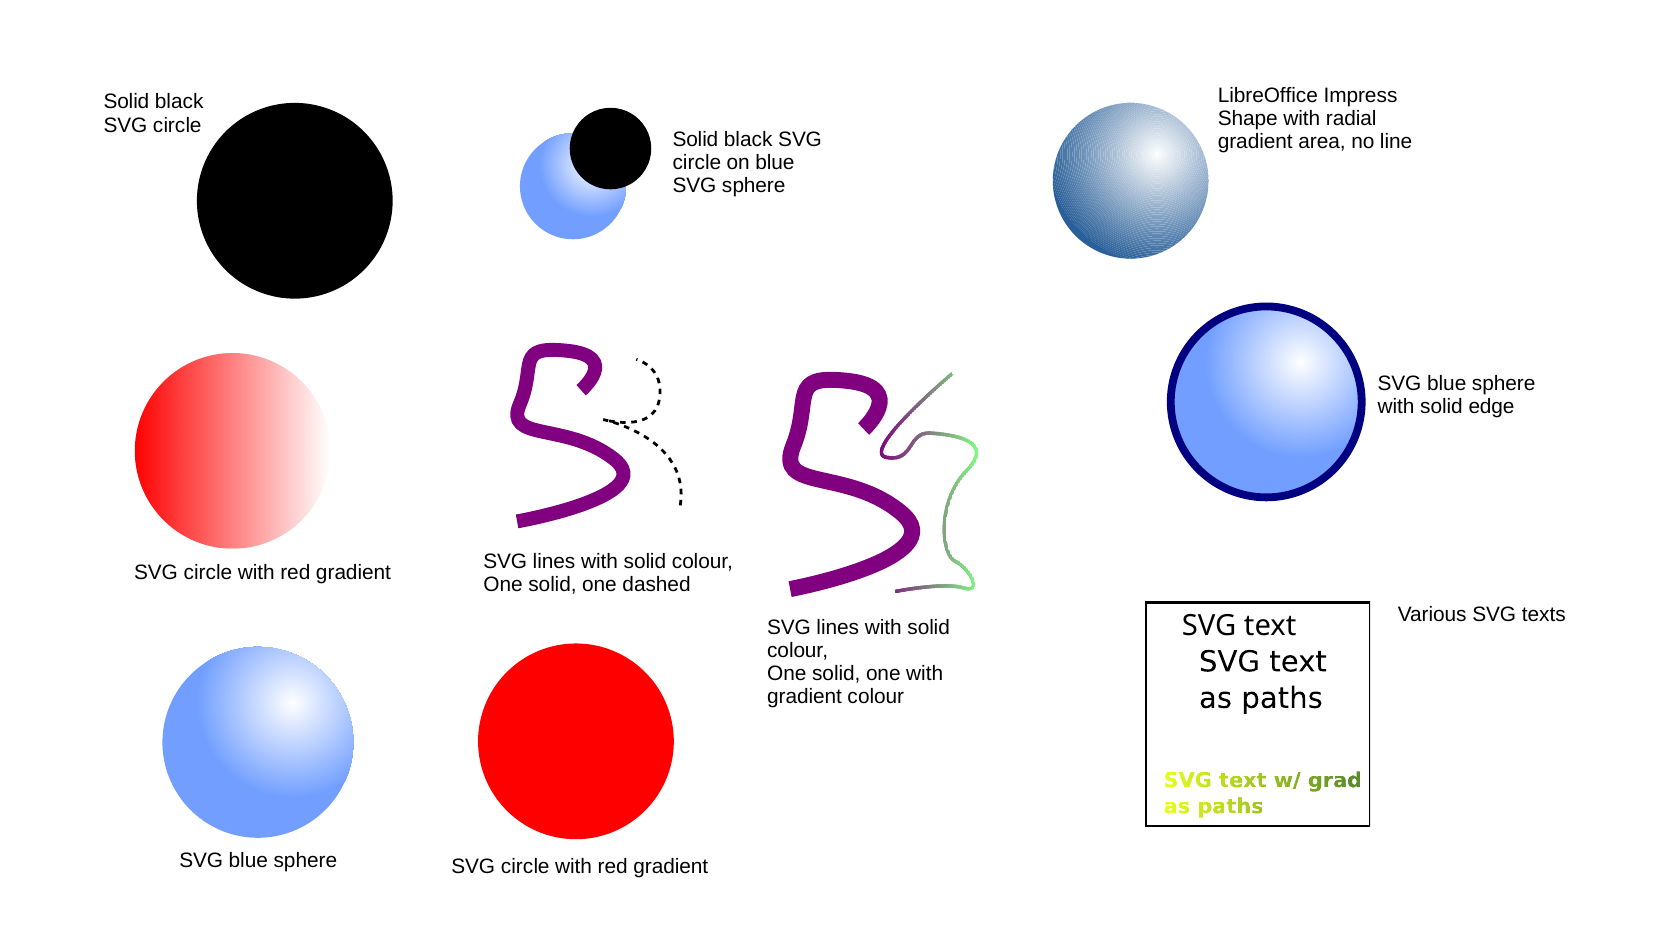

LibreOffice Impress
Shape with radial gradient area, no line
Solid black SVG circle
Solid black SVG circle on blue SVG sphere
SVG blue sphere with solid edge
SVG lines with solid colour,
One solid, one dashed
SVG circle with red gradient
Various SVG texts
SVG lines with solid colour,
One solid, one with gradient colour
SVG blue sphere
SVG circle with red gradient